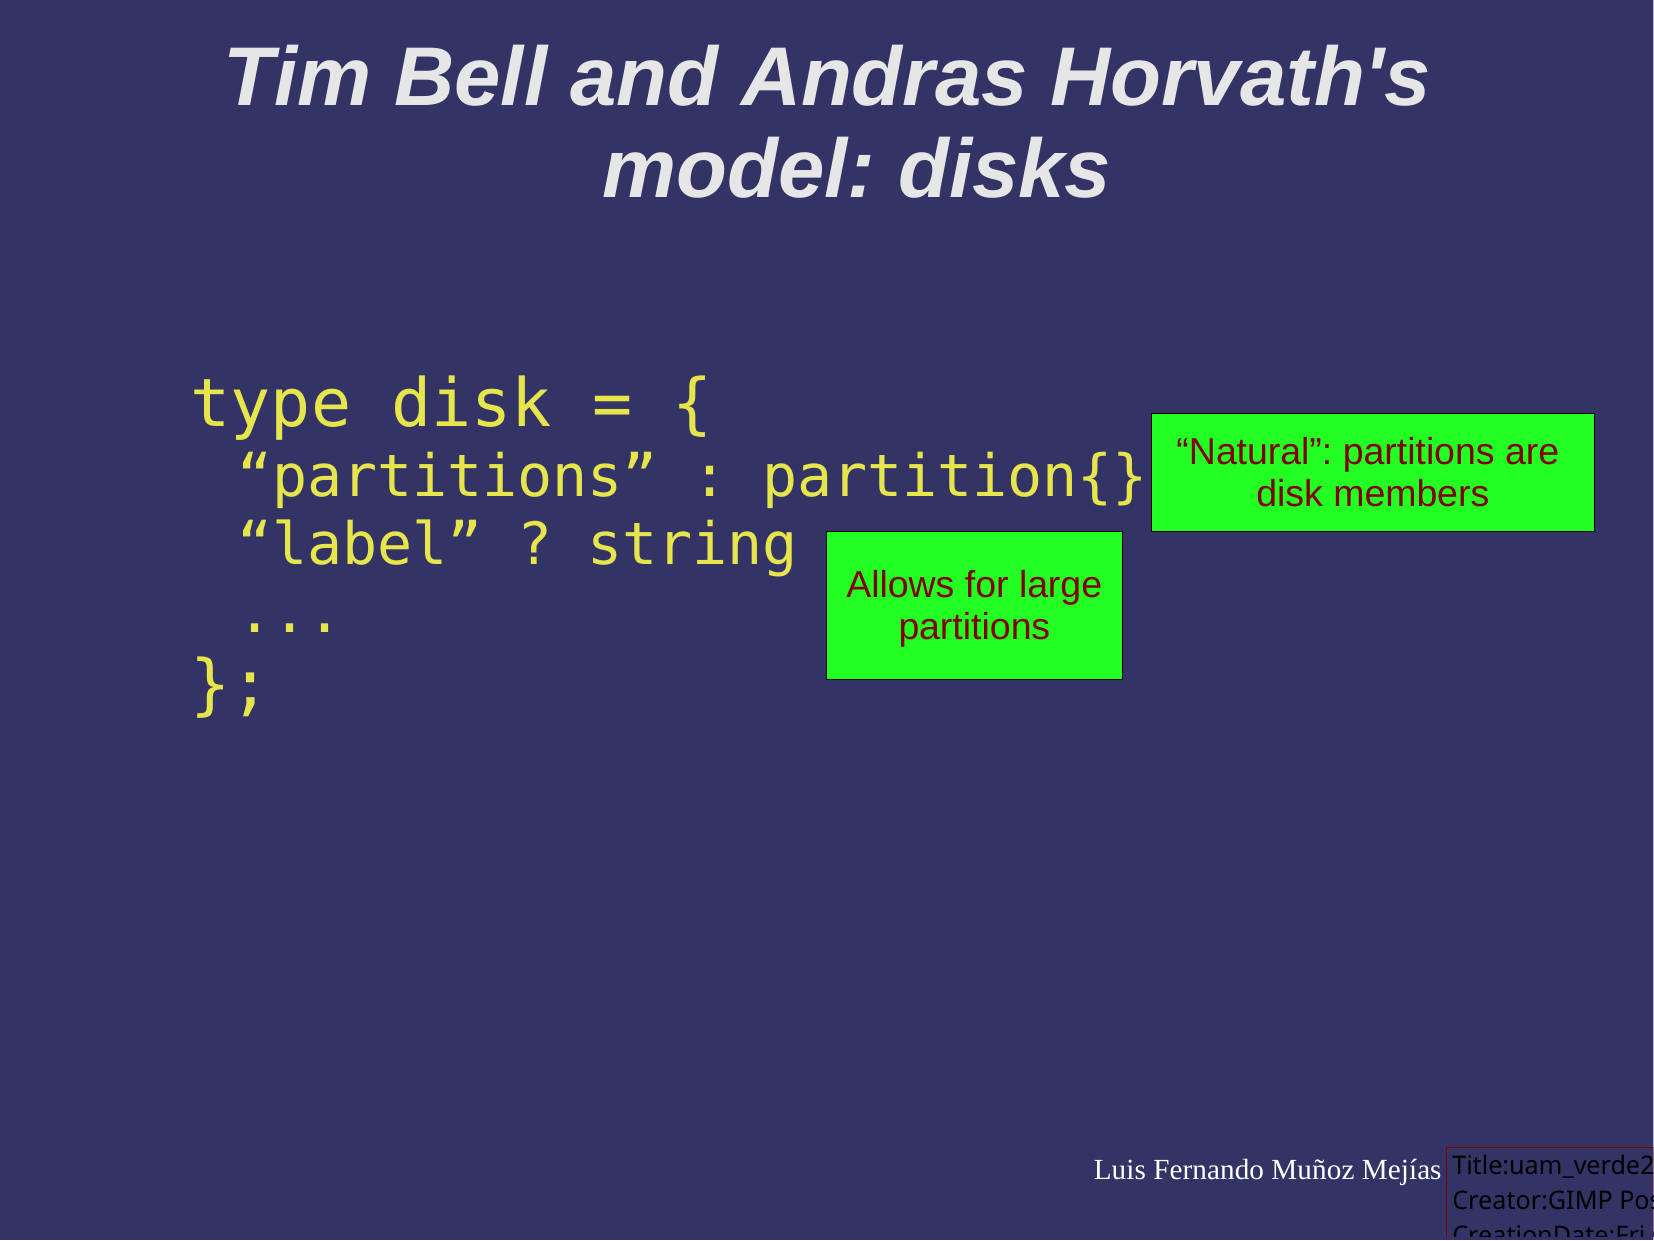

# Tim Bell and Andras Horvath's model: disks
type disk = {
“partitions” : partition{}
“label” ? string
...
};
“Natural”: partitions are
disk members
Allows for large
partitions
Luis Fernando Muñoz Mejías